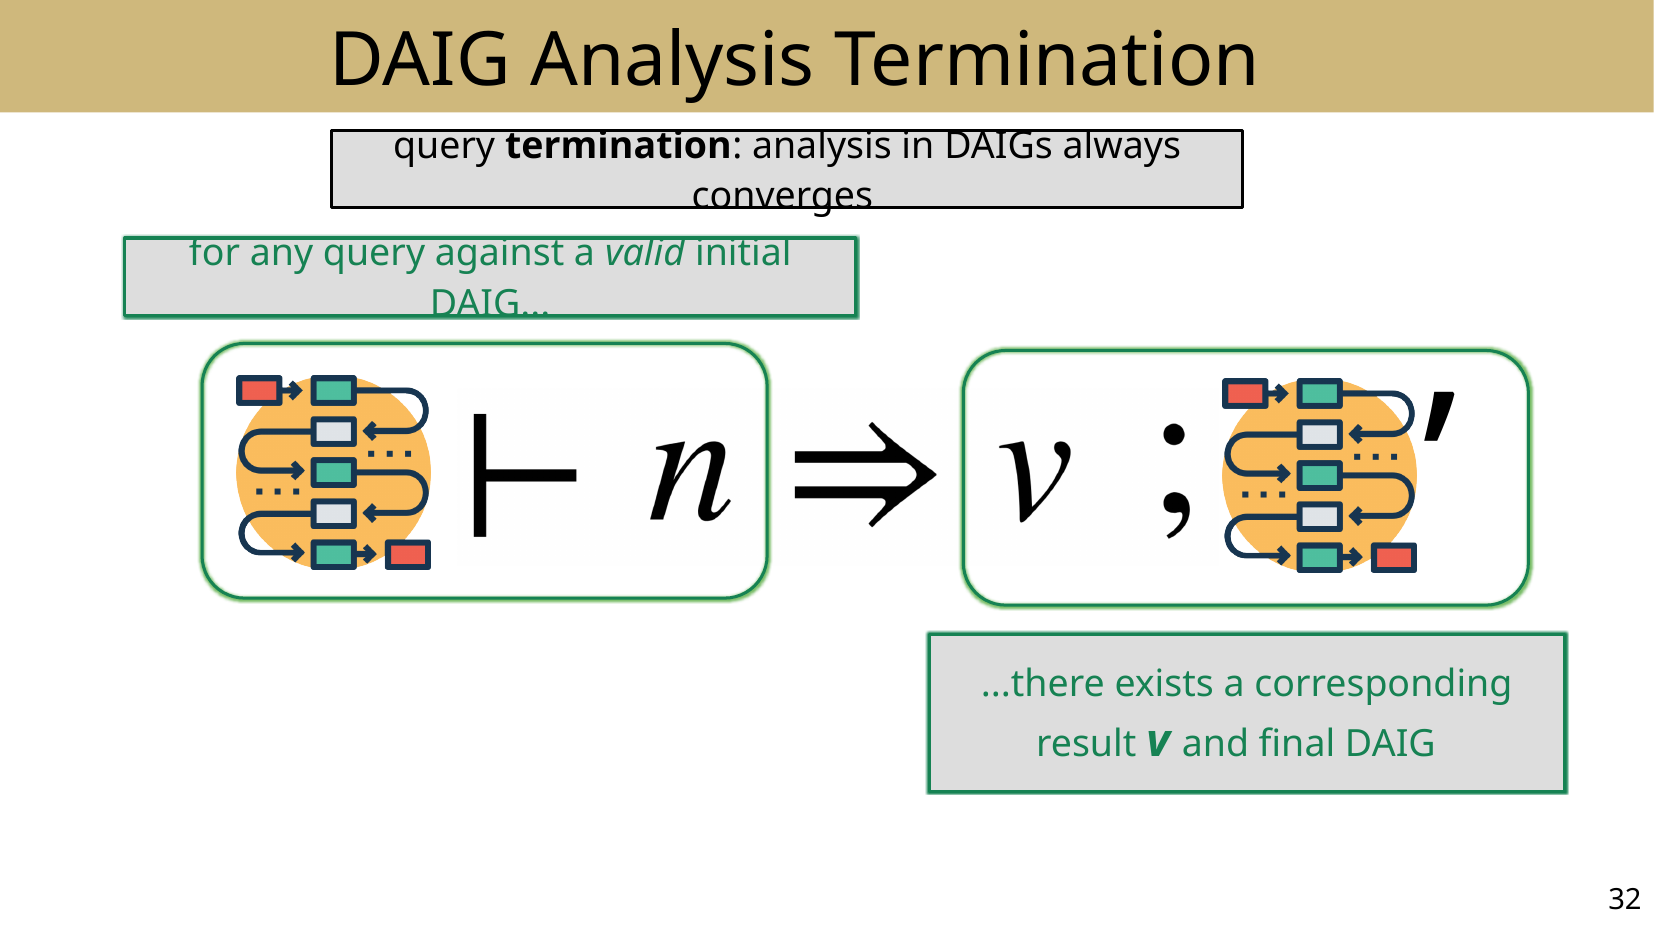

# DAIG Analysis Termination
query termination: analysis in DAIGs always converges
,
for any query against a valid initial DAIG...
...there exists a corresponding result v and final DAIG